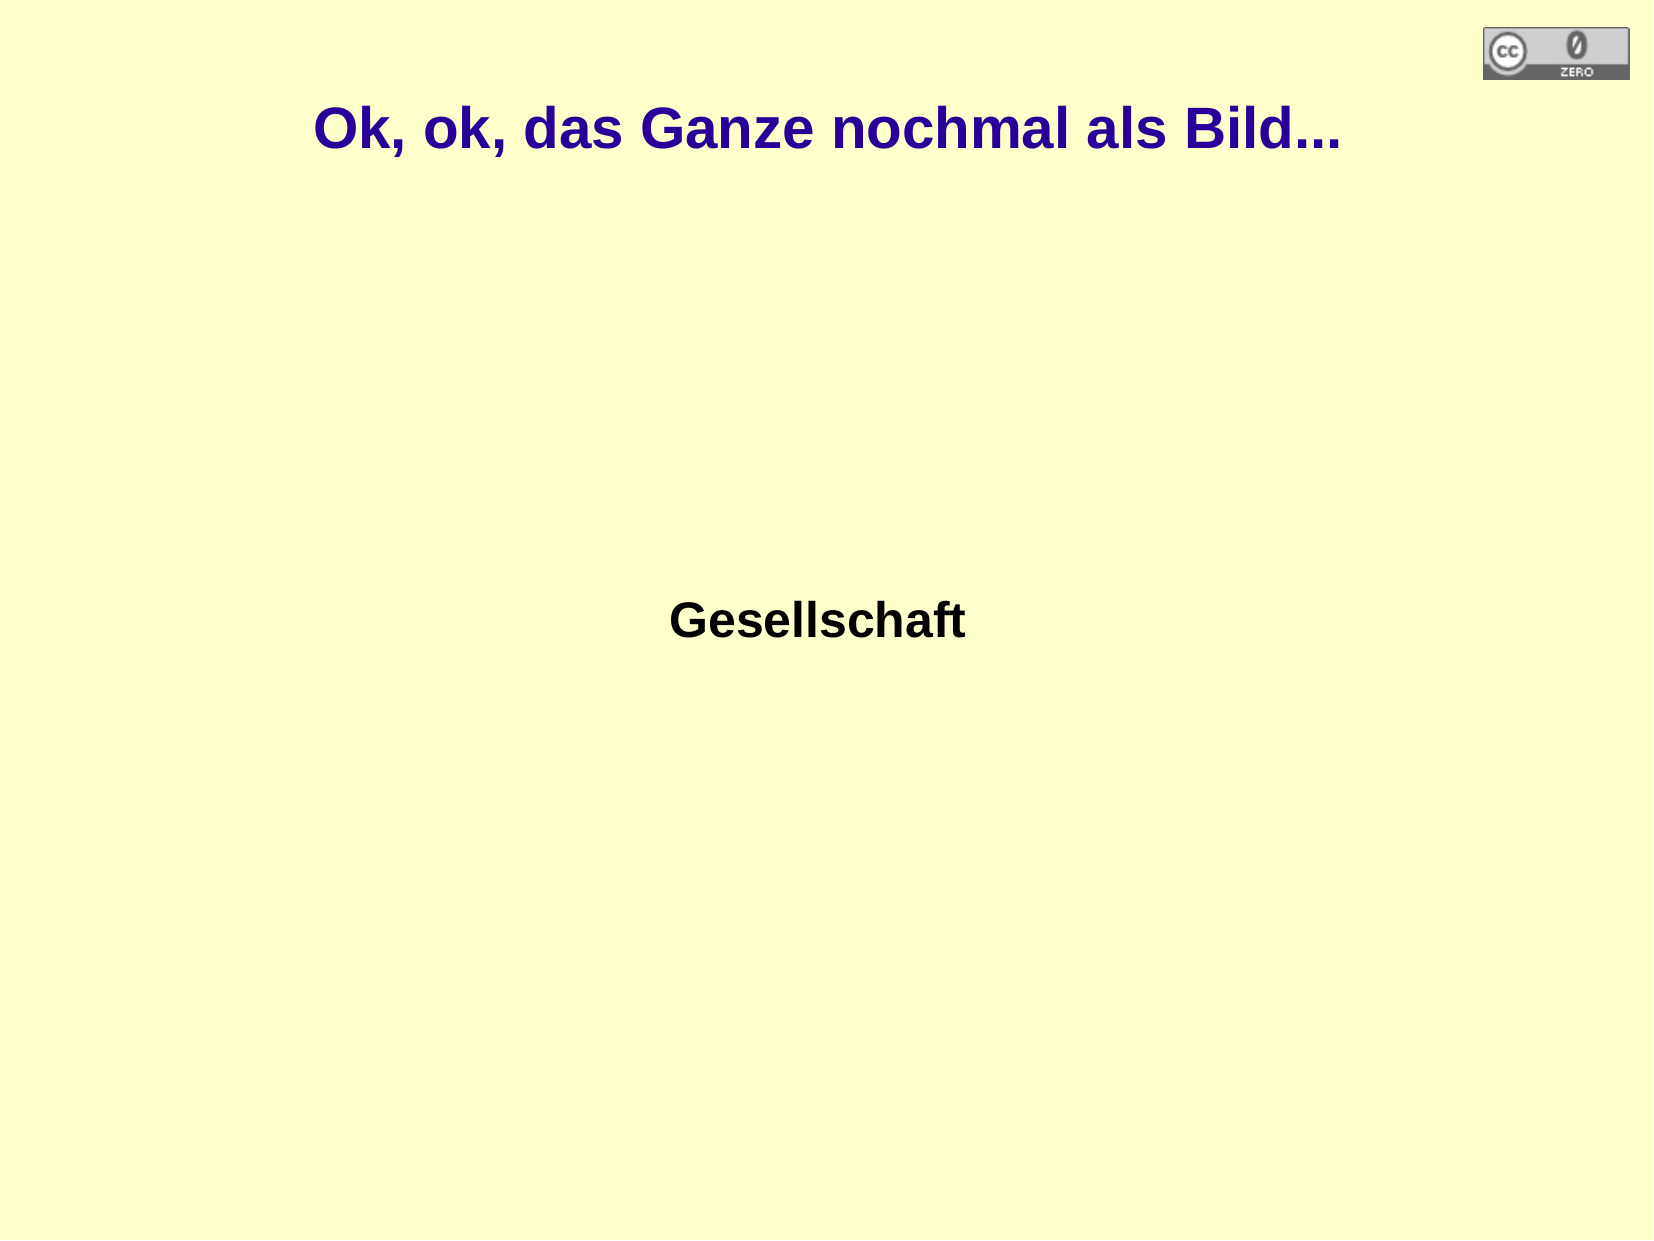

# Ok, ok, das Ganze nochmal als Bild...
Gesellschaft